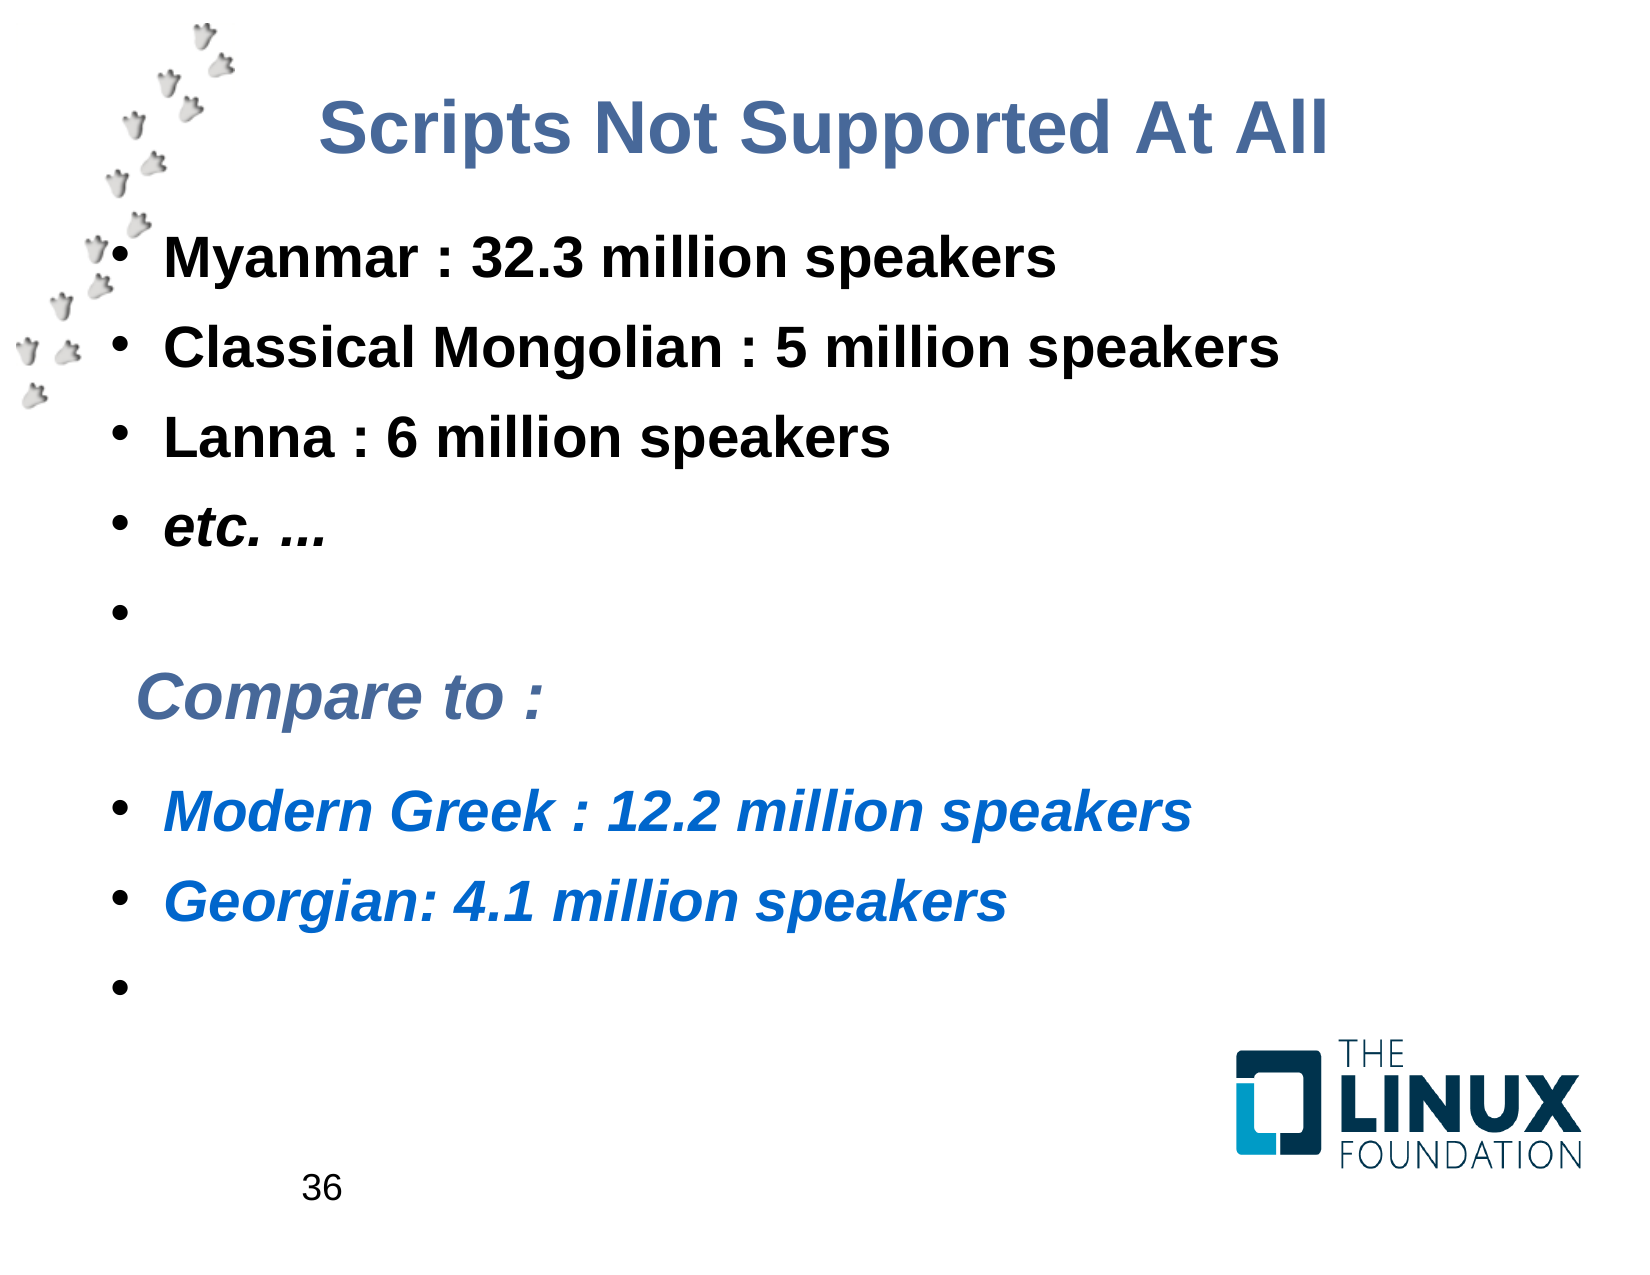

# Scripts Not Supported At All
Myanmar : 32.3 million speakers
Classical Mongolian : 5 million speakers
Lanna : 6 million speakers
etc. ...
Compare to :
Modern Greek : 12.2 million speakers
Georgian: 4.1 million speakers